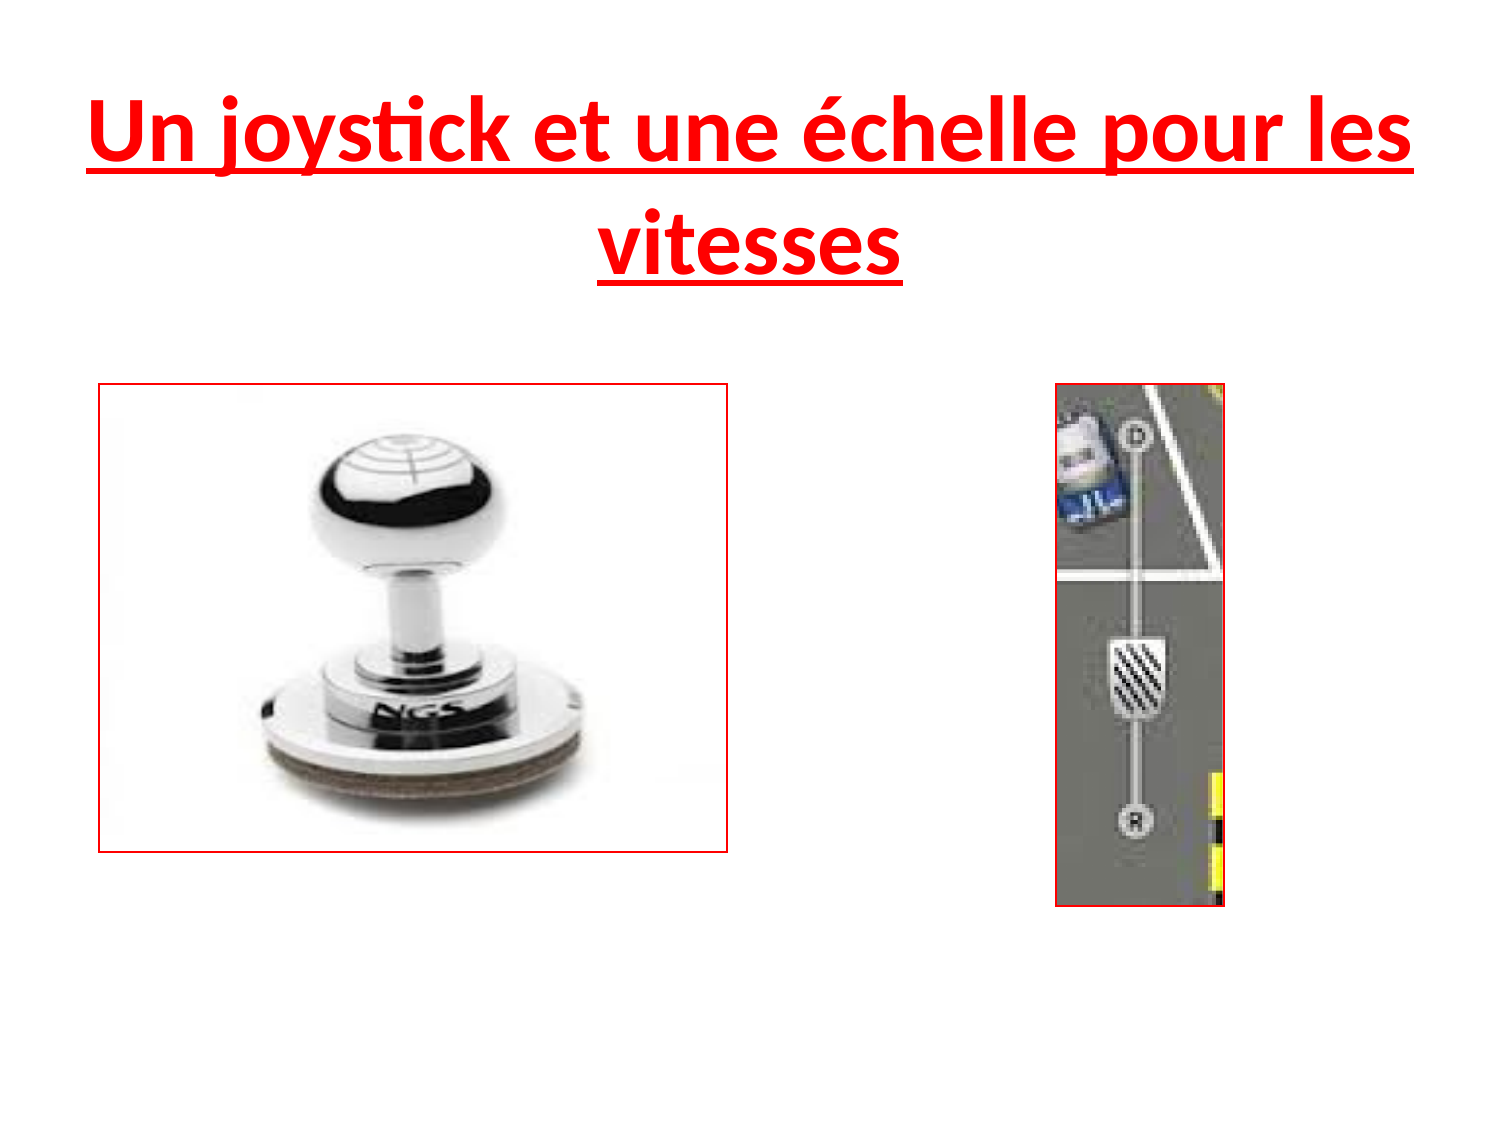

Un joystick et une échelle pour les vitesses